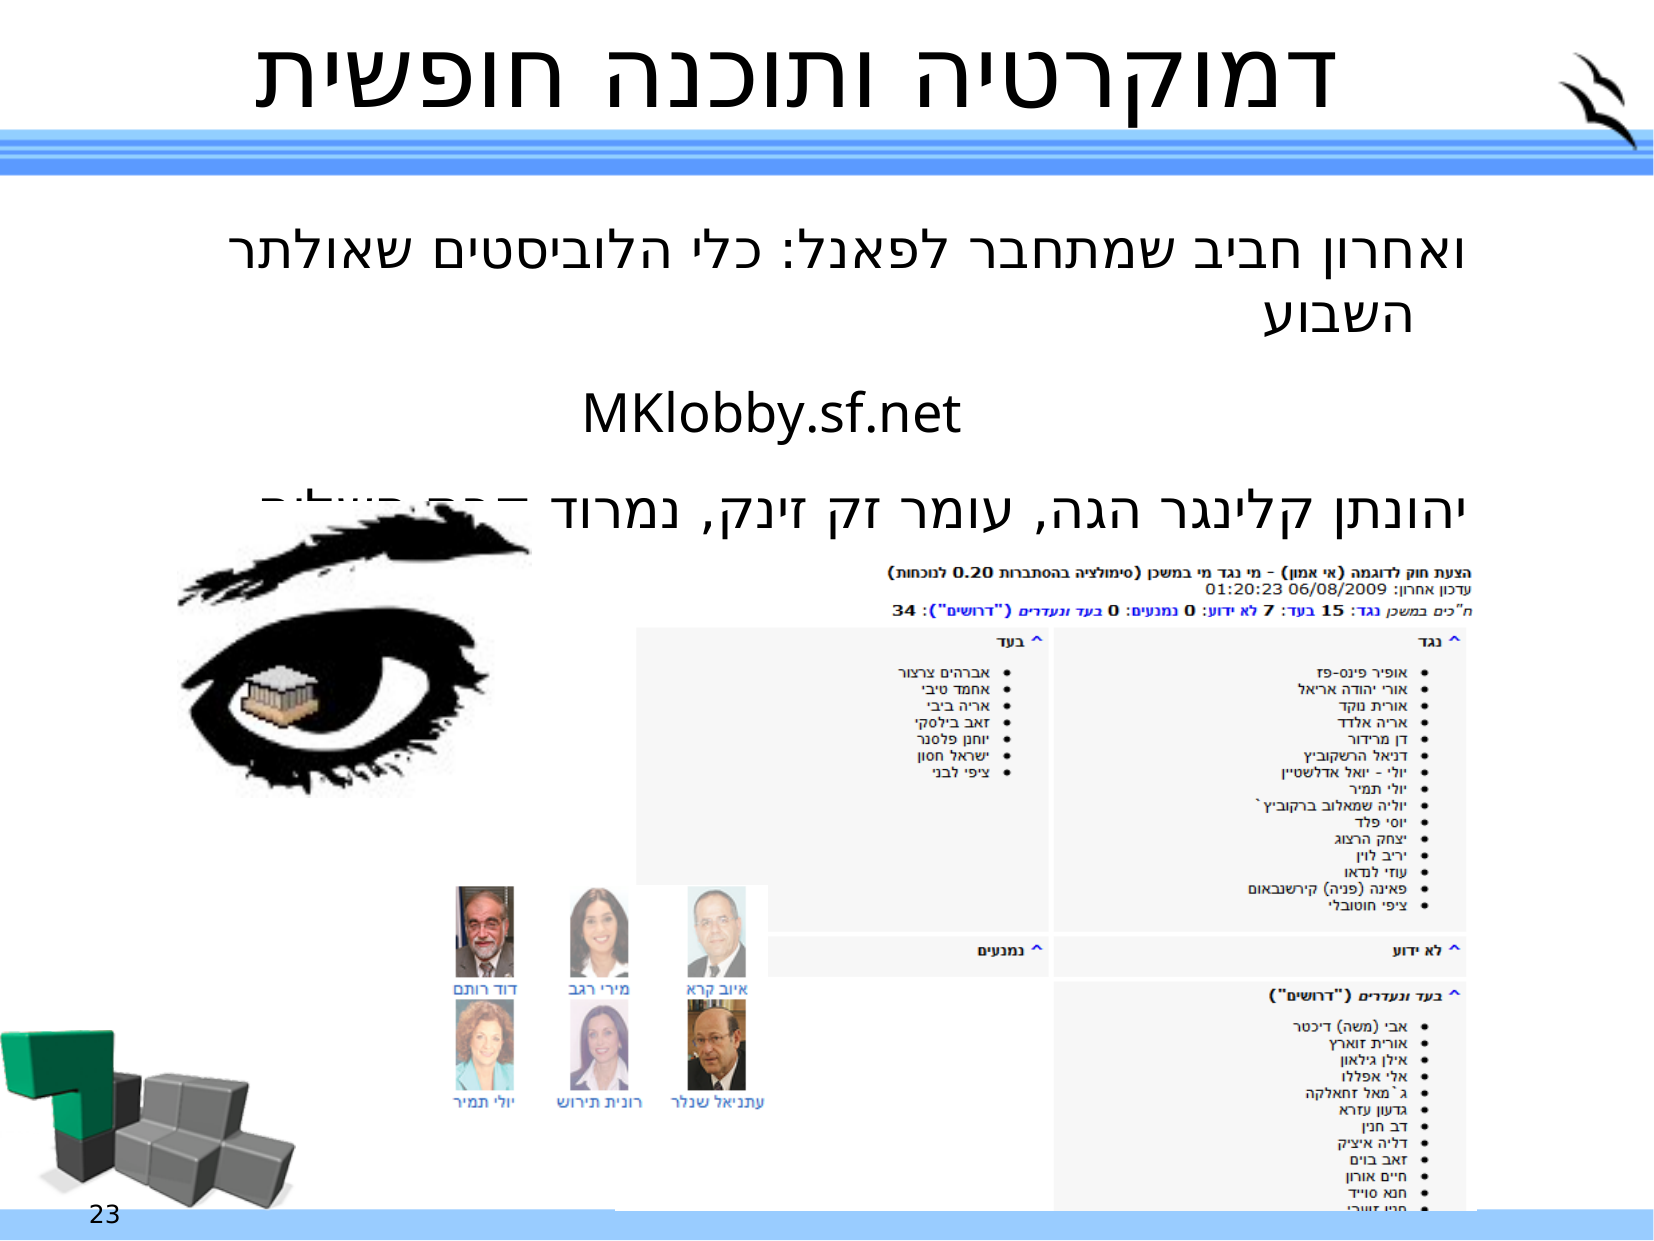

# דמוקרטיה ותוכנה חופשית
ואחרון חביב שמתחבר לפאנל: כלי הלוביסטים שאולתר השבוע
MKlobby.sf.net
יהונתן קלינגר הגה, עומר זק זינק, נמרוד קרת השלים
ולישה סטרלינג שפצרה